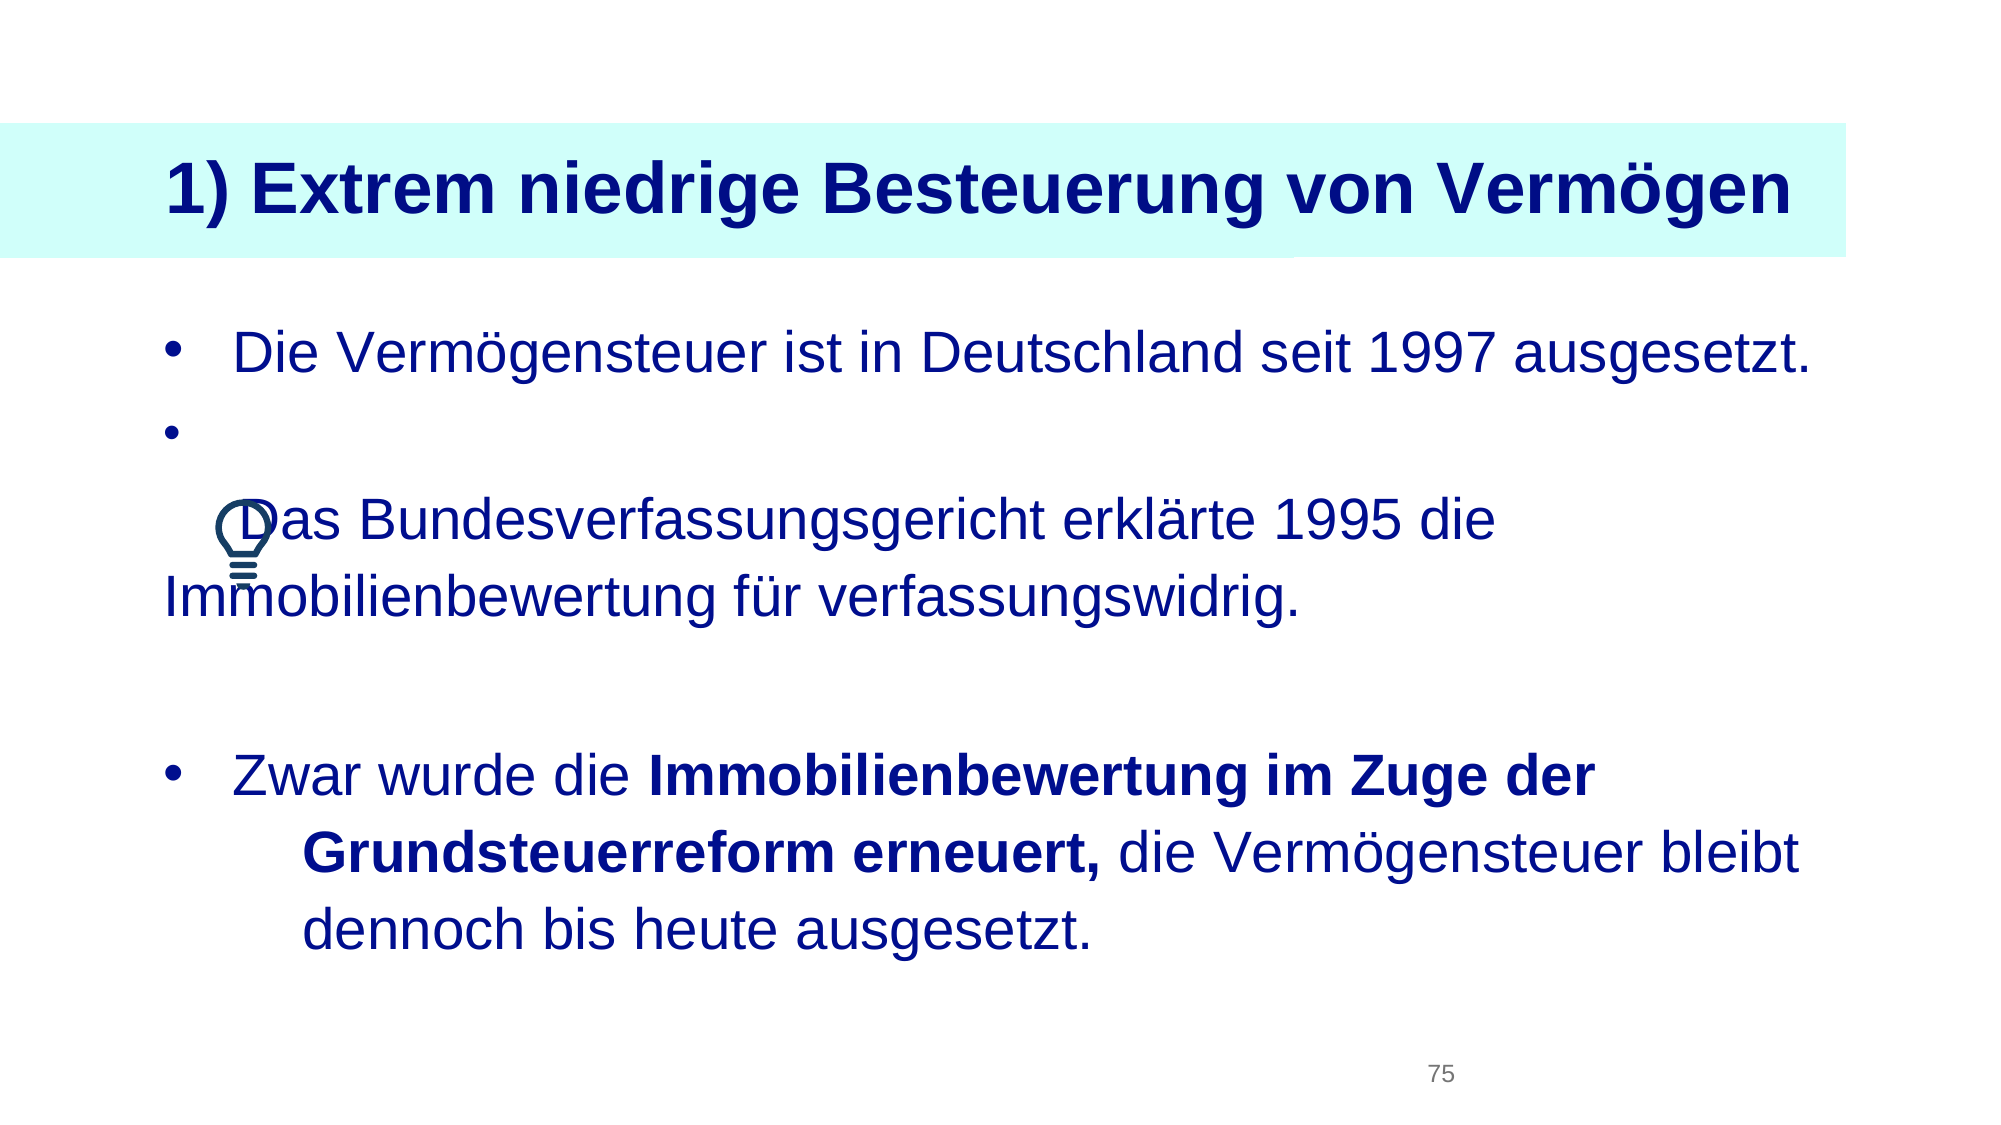

1) Extrem niedrige Besteuerung von Vermögen
# Die Vermögensteuer ist in Deutschland seit 1997 ausgesetzt.
	Das Bundesverfassungsgericht erklärte 1995 die 		Immobilienbewertung für verfassungswidrig.
Zwar wurde die Immobilienbewertung im Zuge der Grundsteuerreform erneuert, die Vermögensteuer bleibt dennoch bis heute ausgesetzt.